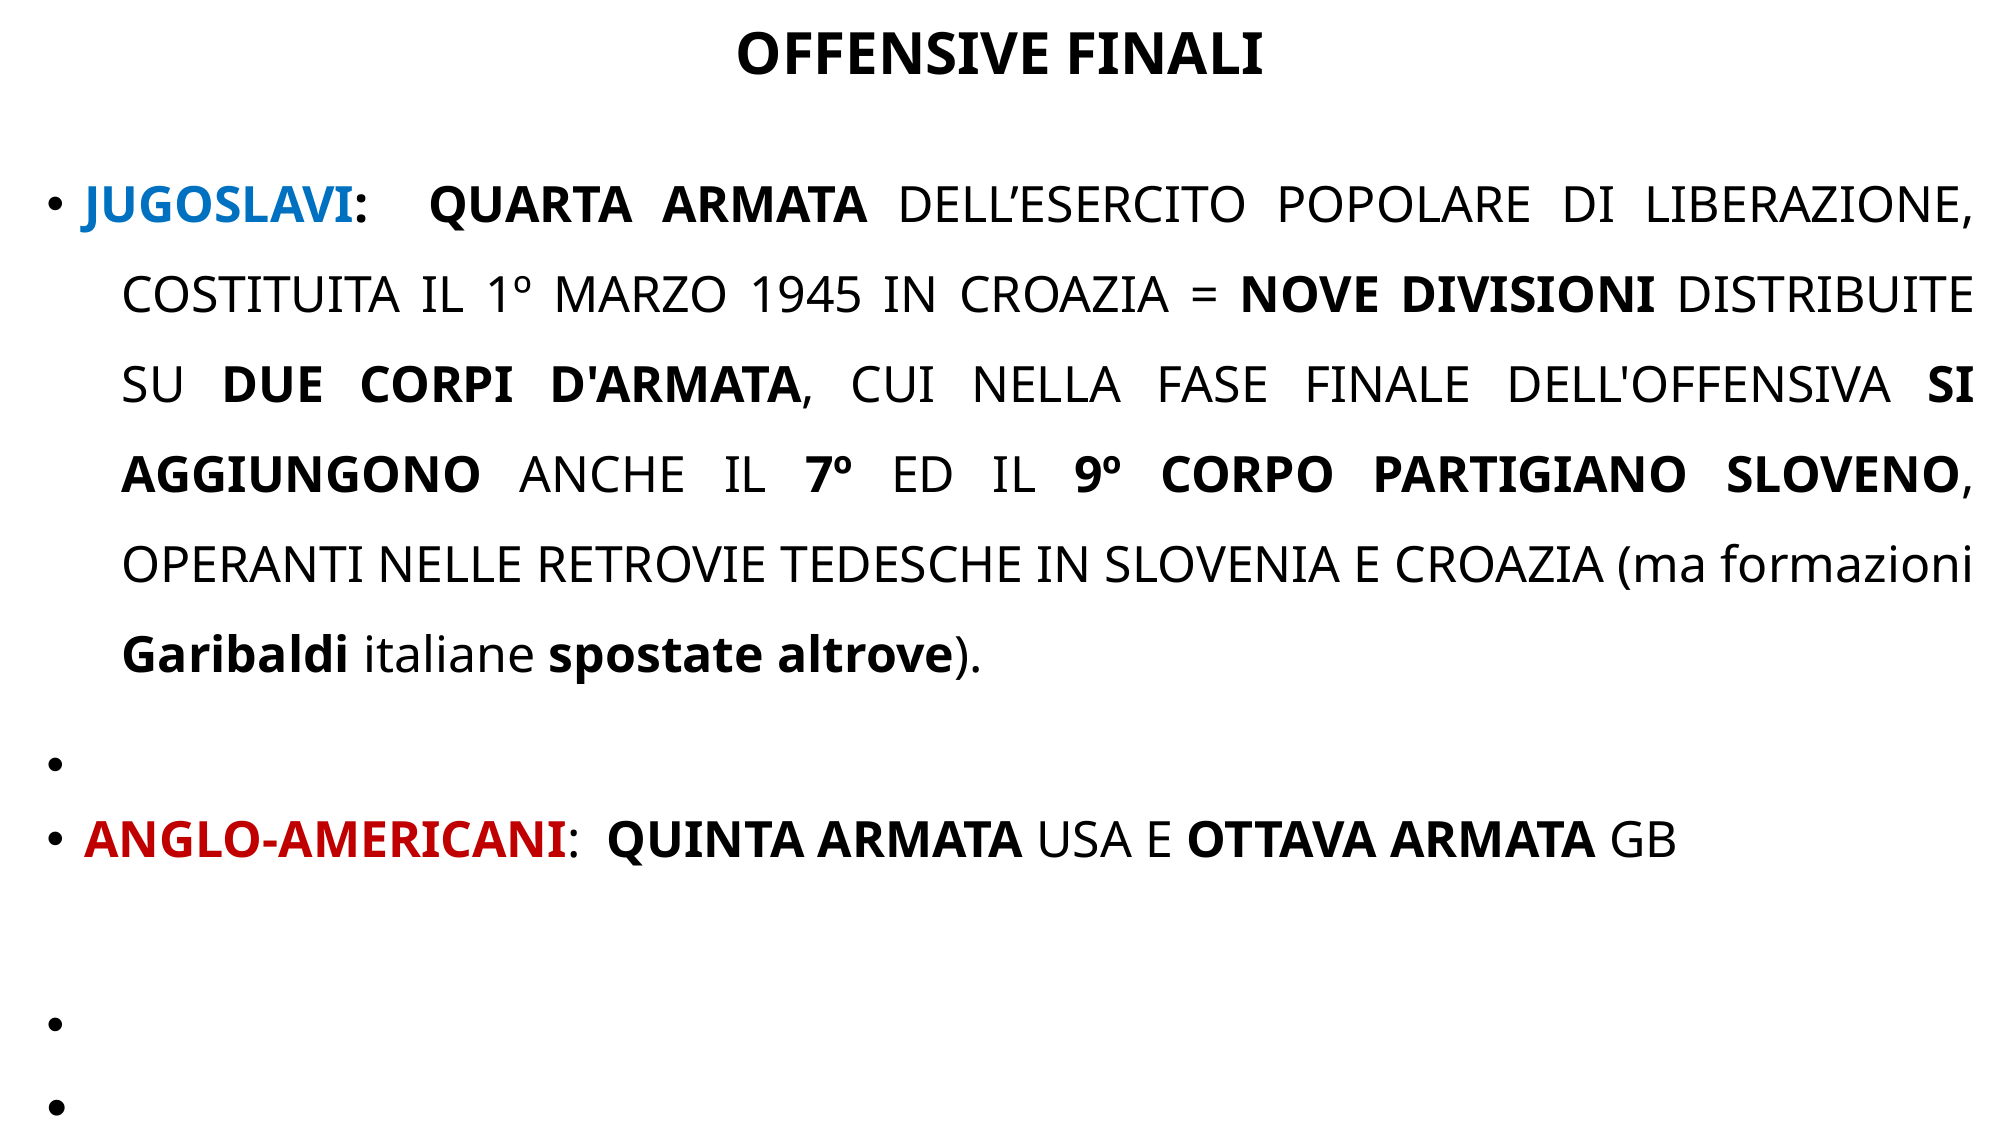

# OFFENSIVE FINALI
JUGOSLAVI: QUARTA ARMATA DELL’ESERCITO POPOLARE DI LIBERAZIONE, COSTITUITA IL 1º MARZO 1945 IN CROAZIA = NOVE DIVISIONI DISTRIBUITE SU DUE CORPI D'ARMATA, CUI NELLA FASE FINALE DELL'OFFENSIVA SI AGGIUNGONO ANCHE IL 7º ED IL 9º CORPO PARTIGIANO SLOVENO, OPERANTI NELLE RETROVIE TEDESCHE IN SLOVENIA E CROAZIA (ma formazioni Garibaldi italiane spostate altrove).
ANGLO-AMERICANI: QUINTA ARMATA USA E OTTAVA ARMATA GB